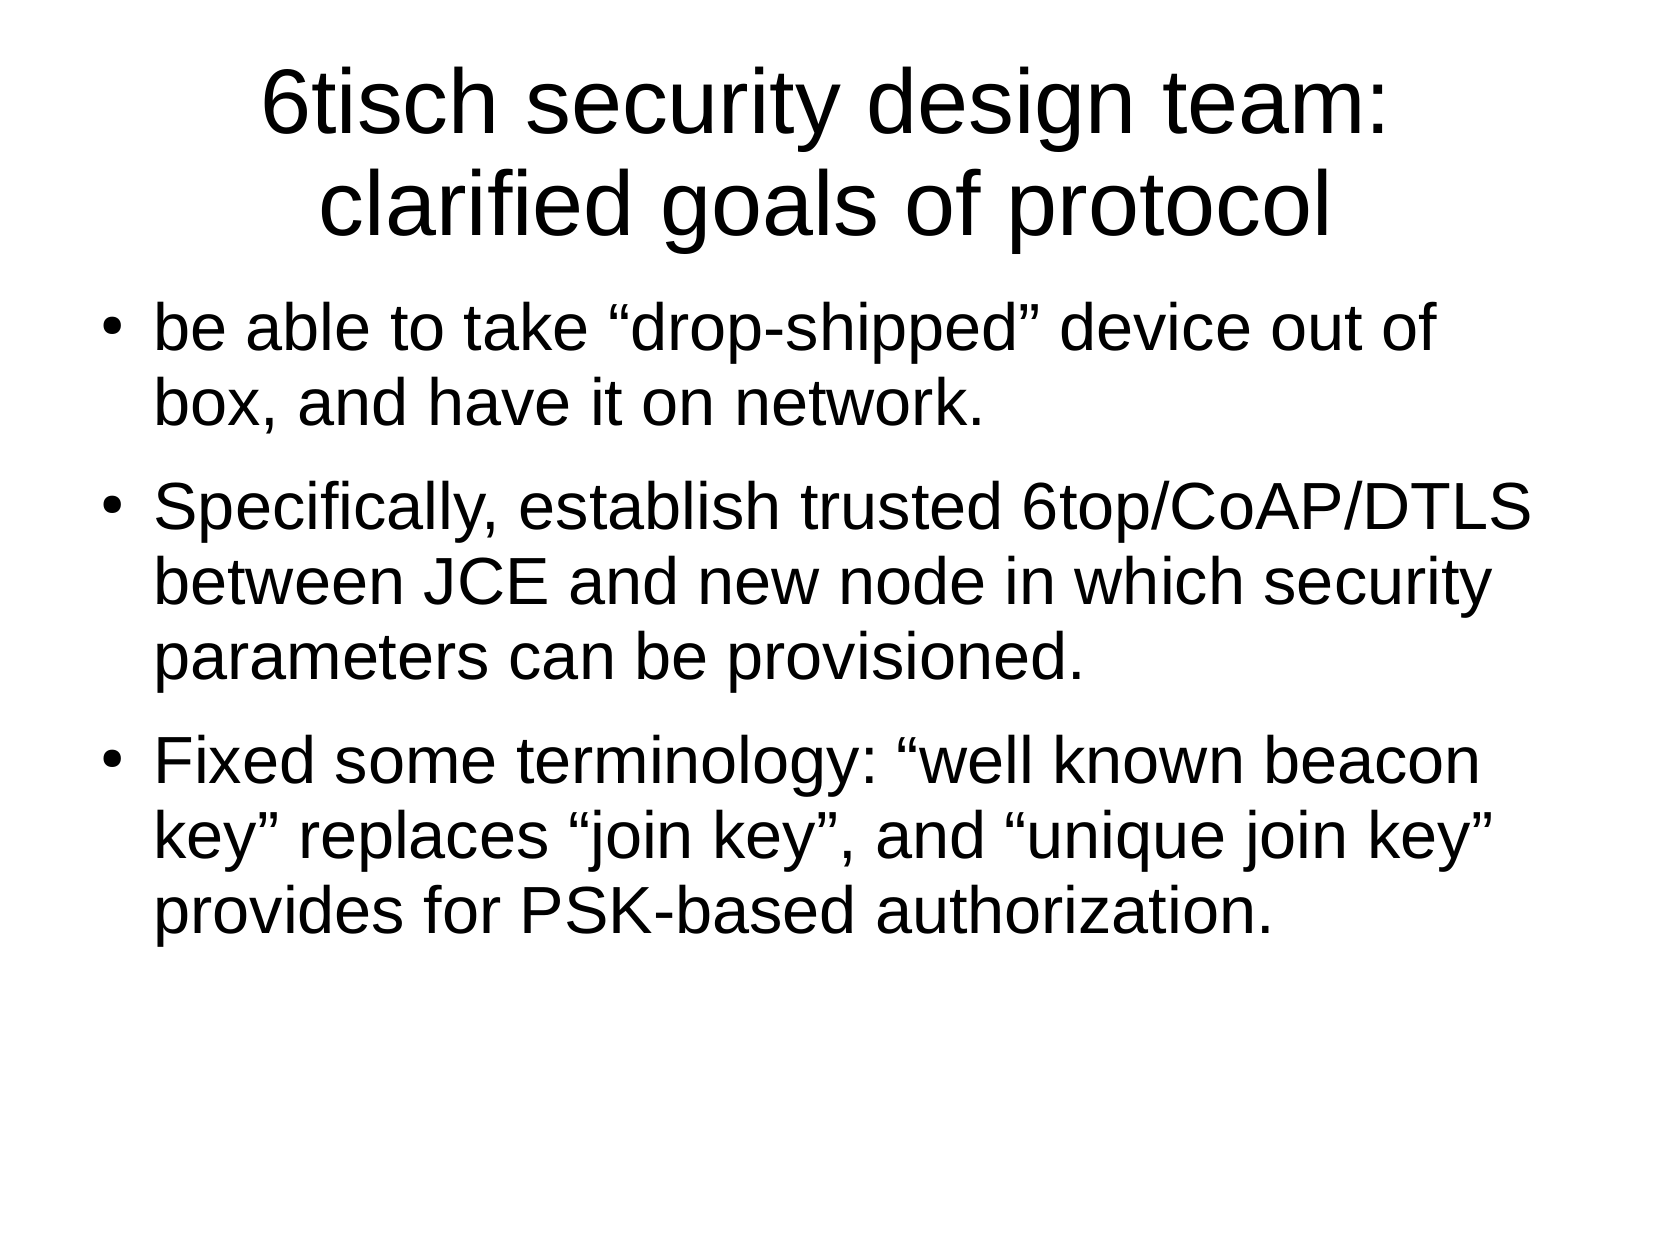

# 6tisch security design team: clarified goals of protocol
be able to take “drop-shipped” device out of box, and have it on network.
Specifically, establish trusted 6top/CoAP/DTLS between JCE and new node in which security parameters can be provisioned.
Fixed some terminology: “well known beacon key” replaces “join key”, and “unique join key” provides for PSK-based authorization.